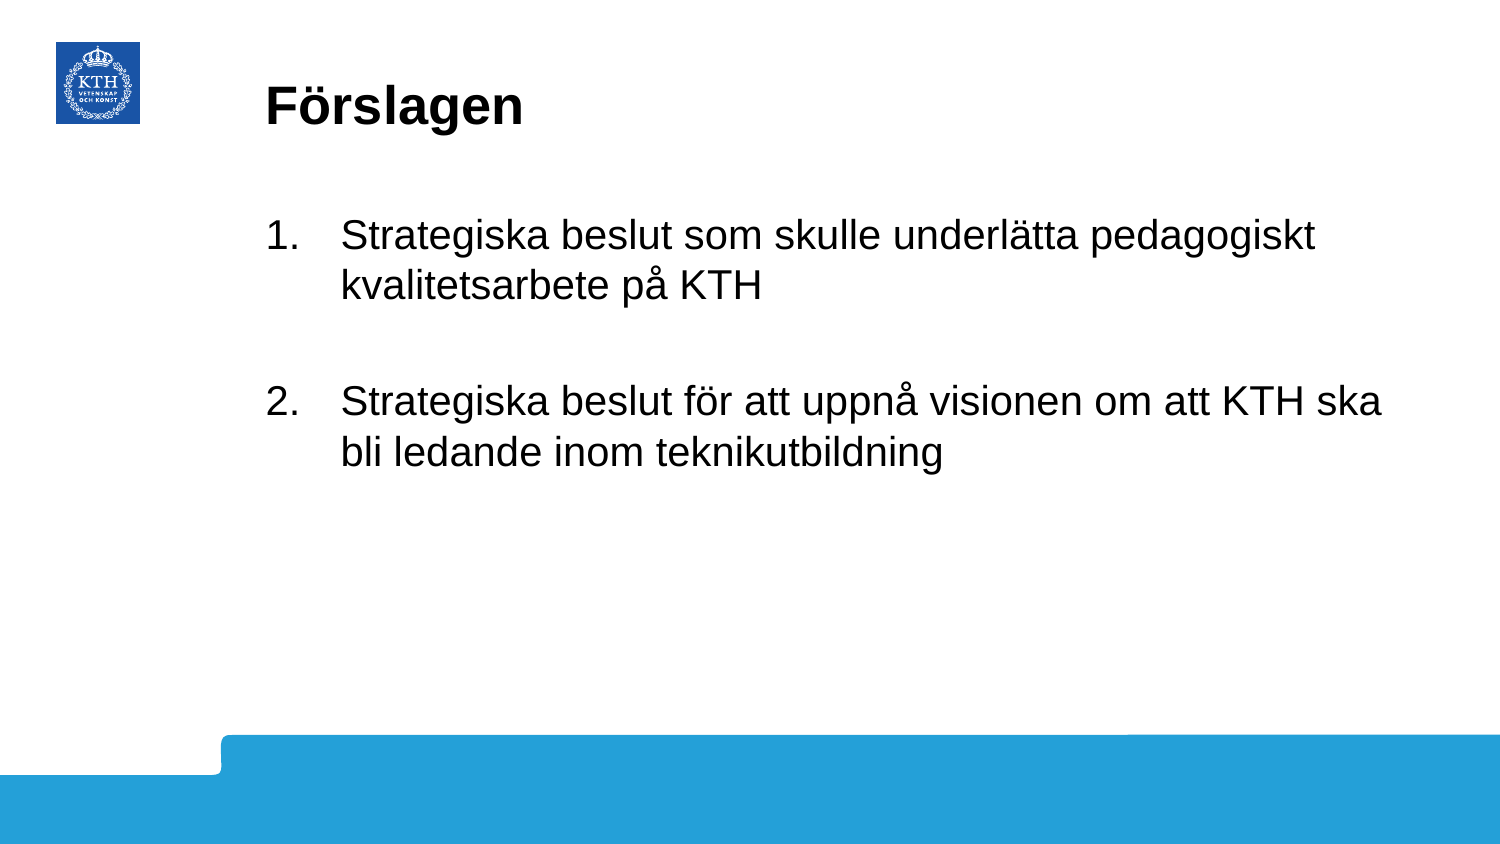

# Förslagen
Strategiska beslut som skulle underlätta pedagogiskt kvalitetsarbete på KTH
Strategiska beslut för att uppnå visionen om att KTH ska bli ledande inom teknikutbildning